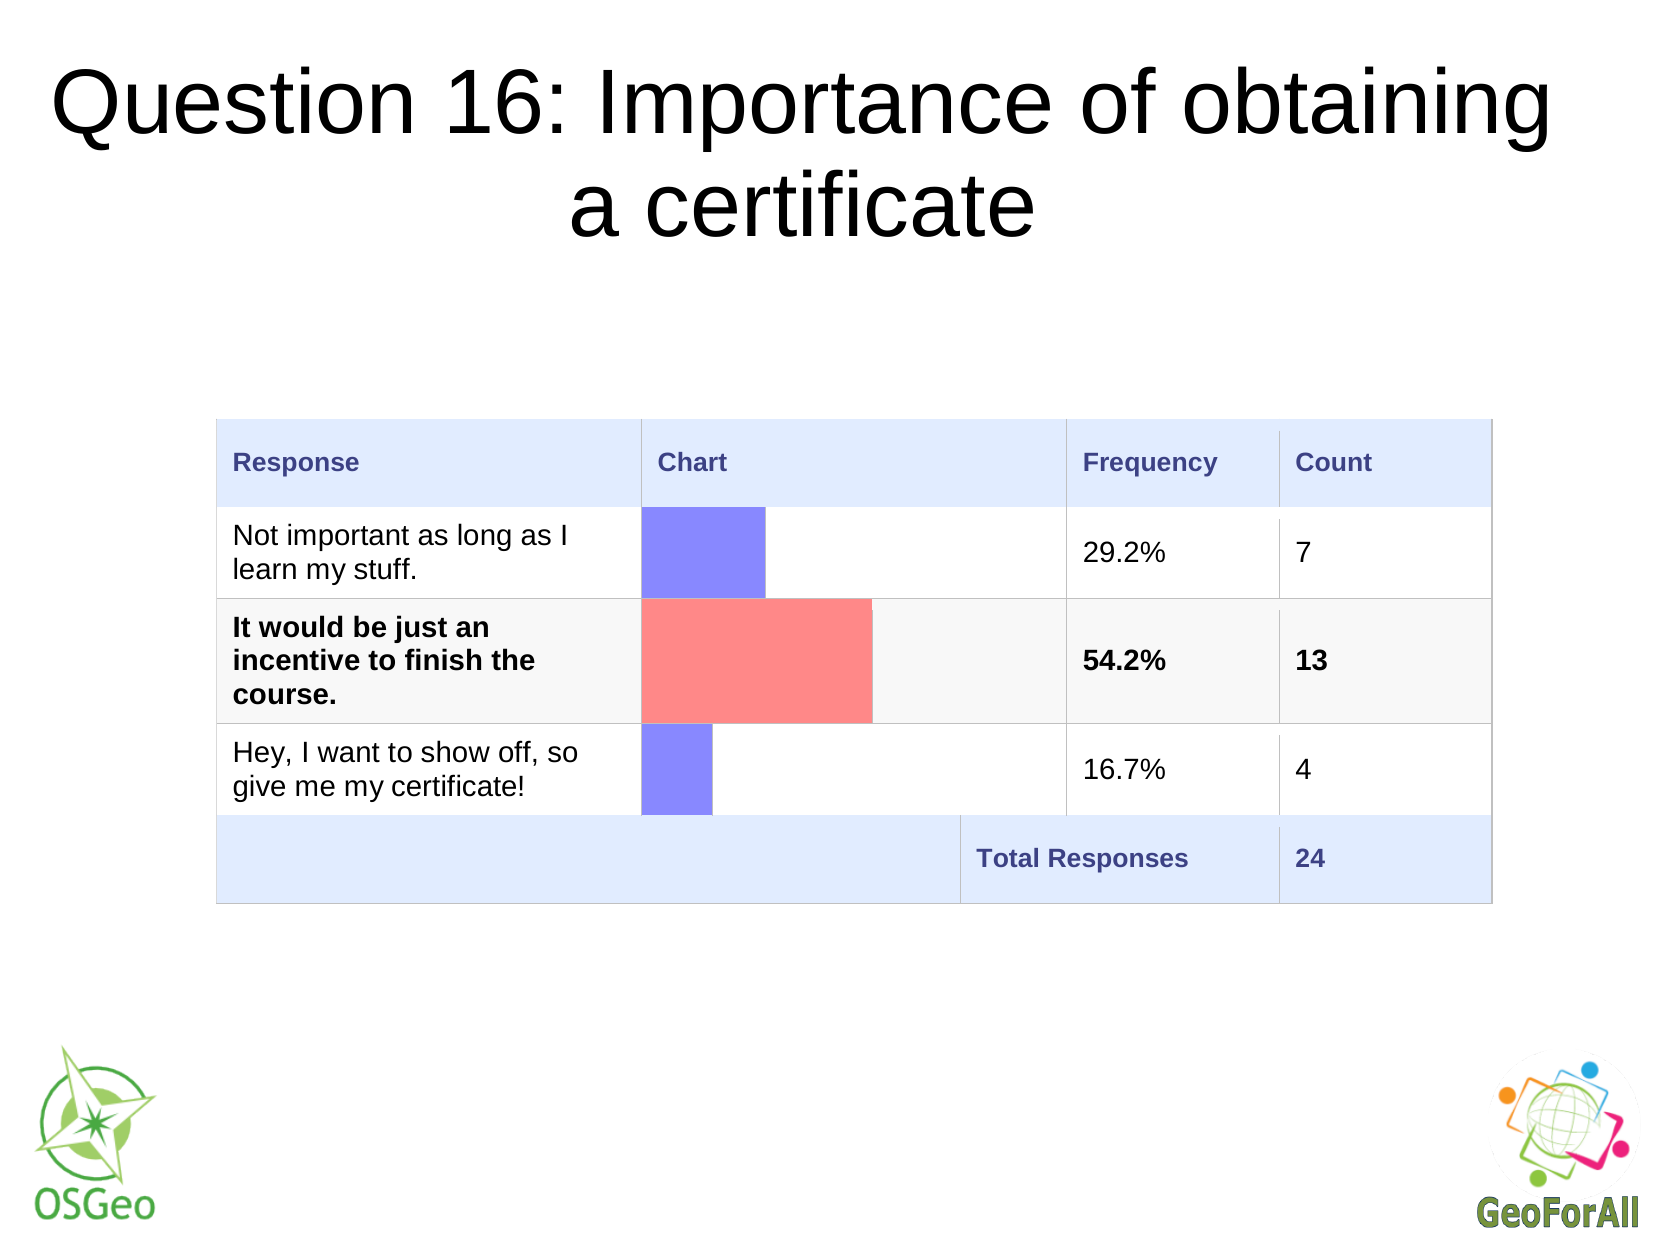

# Question 16: Importance of obtaining a certificate